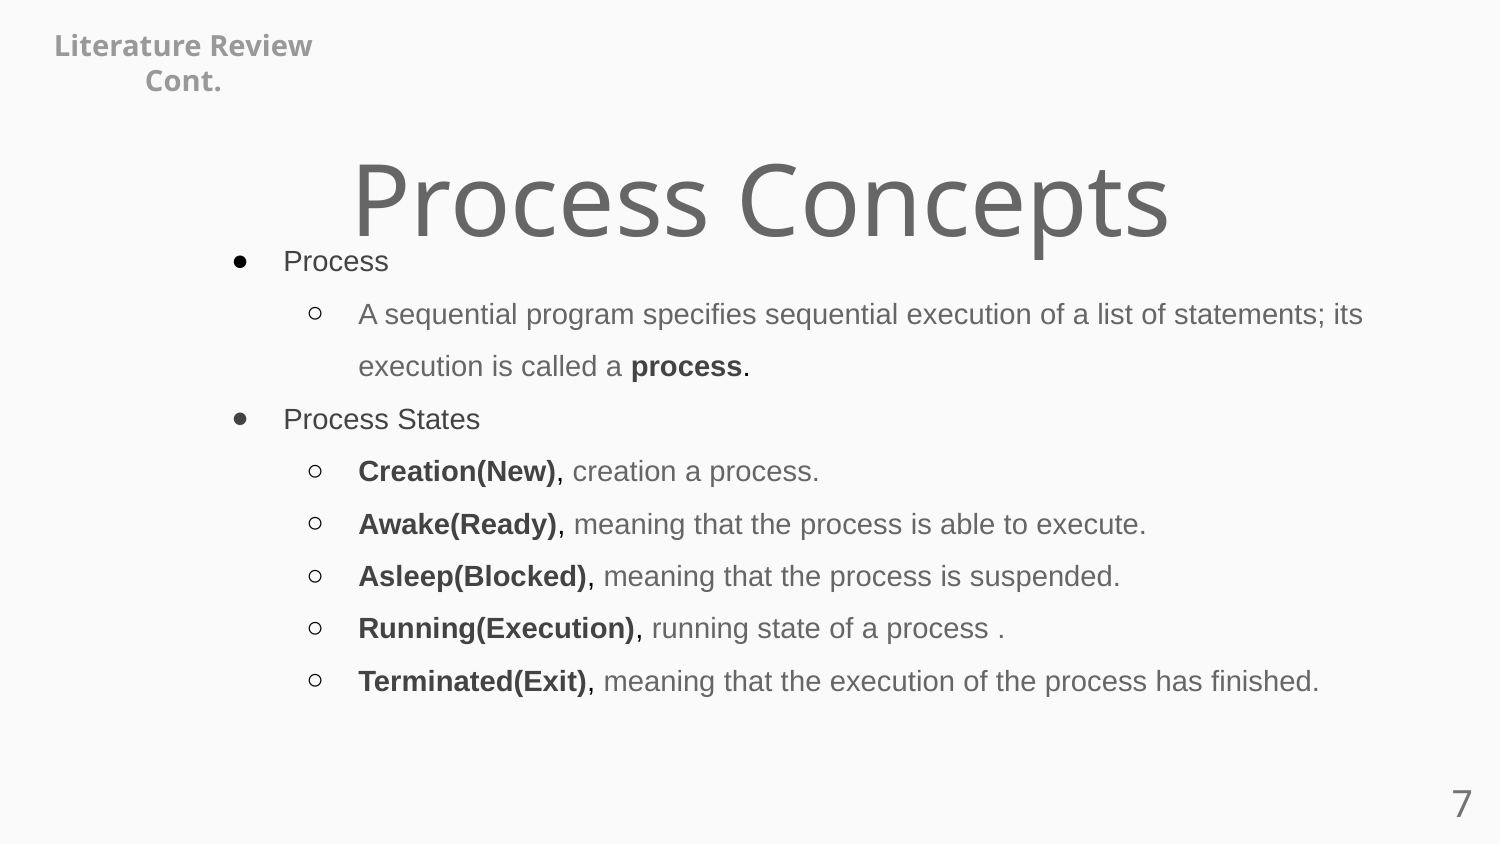

Literature Review Cont.
Process Concepts
Process
A sequential program specifies sequential execution of a list of statements; its execution is called a process.
Process States
Creation(New), creation a process.
Awake(Ready), meaning that the process is able to execute.
Asleep(Blocked), meaning that the process is suspended.
Running(Execution), running state of a process .
Terminated(Exit), meaning that the execution of the process has finished.
7